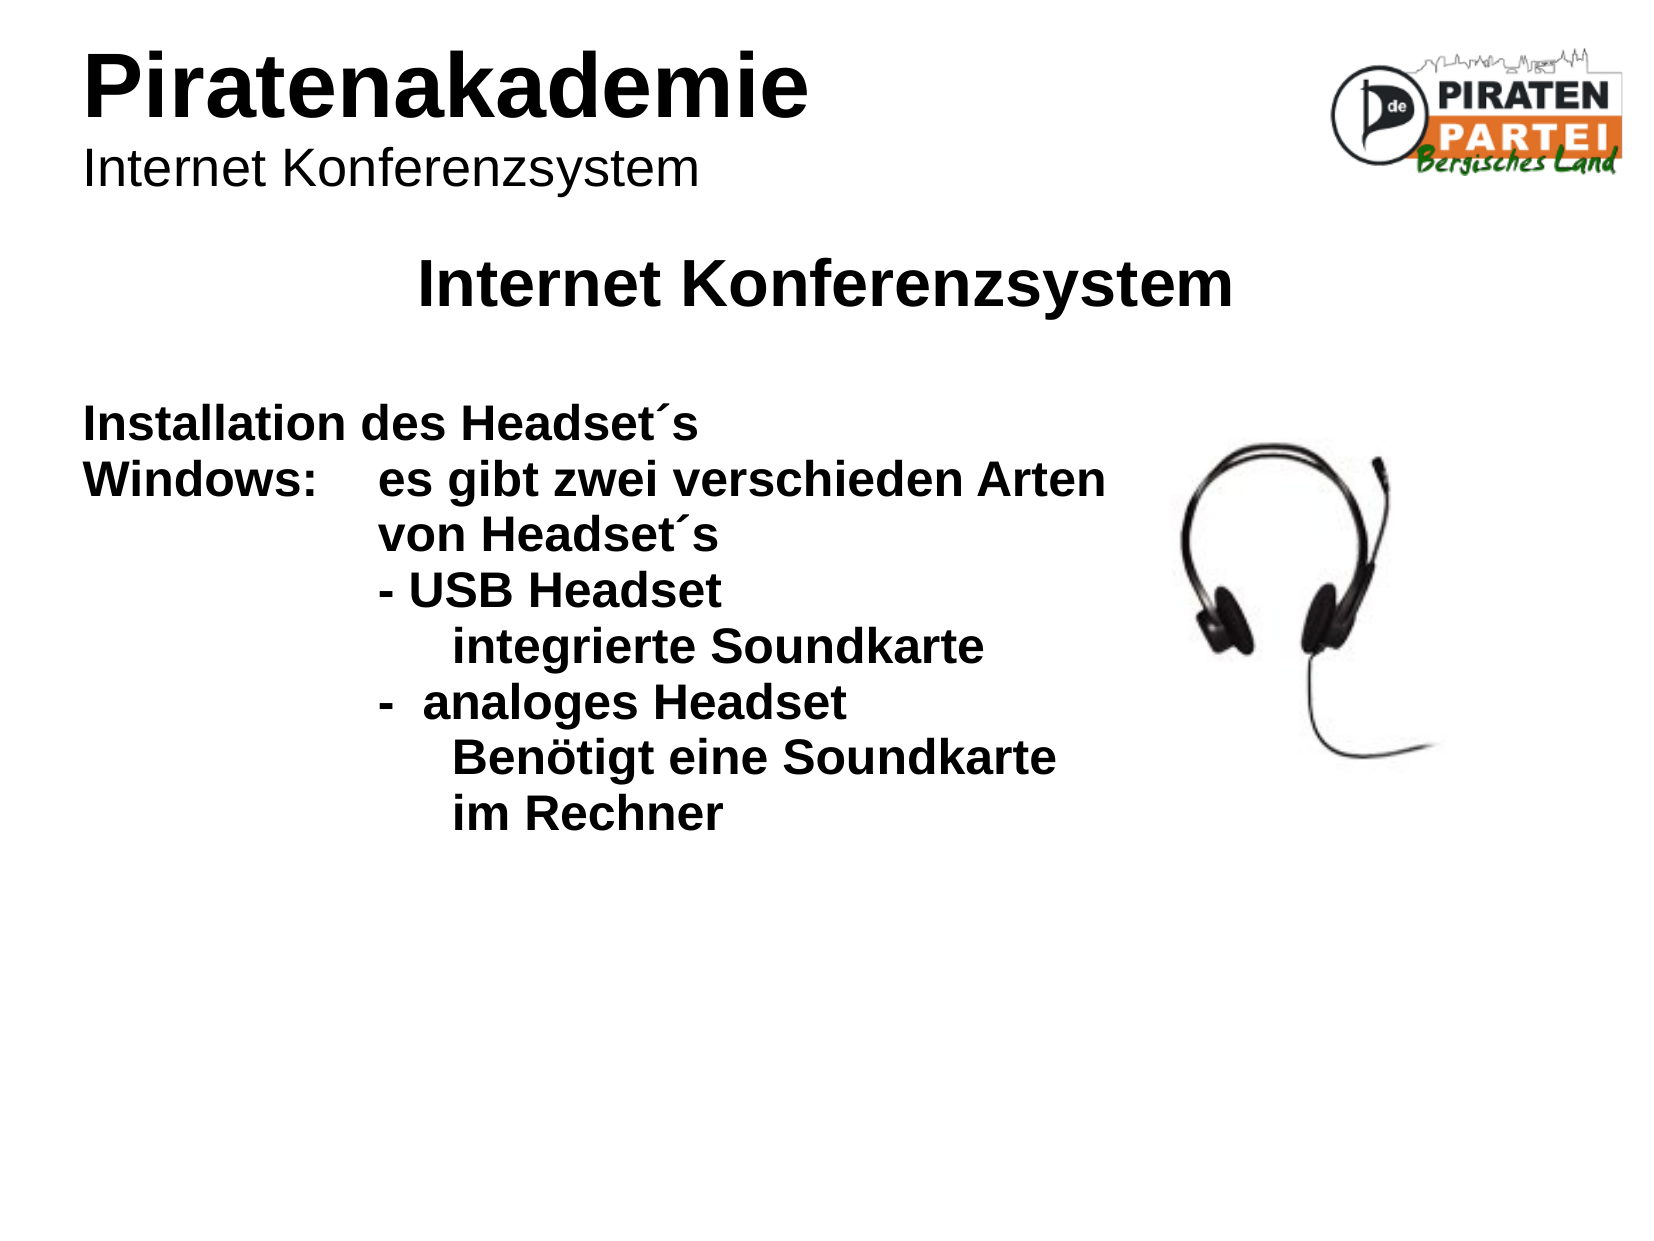

# Piratenakademie Internet Konferenzsystem
Internet Konferenzsystem
Installation des Headset´s
Windows: 	es gibt zwei verschieden Arten
				von Headset´s
				- USB Headset
					integrierte Soundkarte
				- analoges Headset
					Benötigt eine Soundkarte
					im Rechner